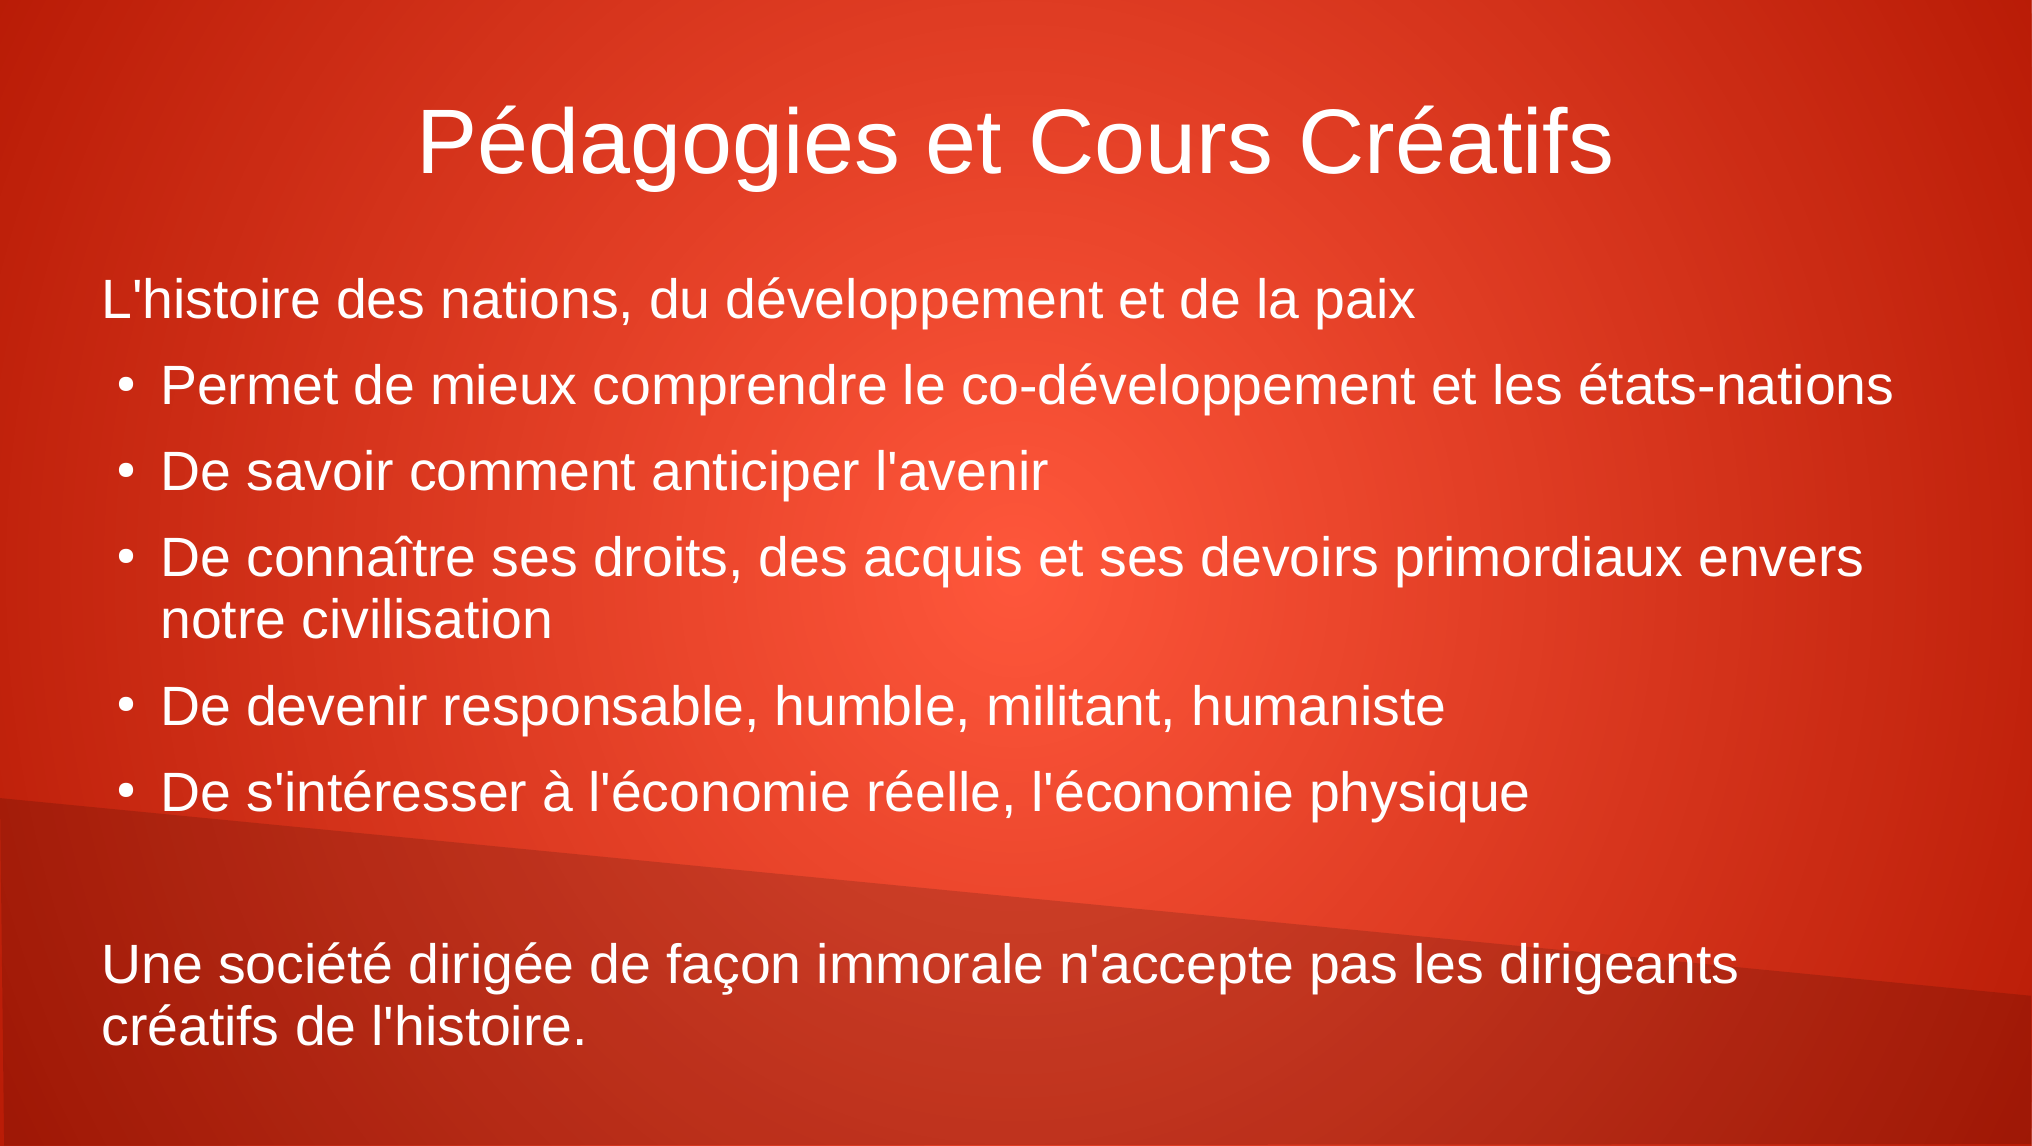

# Pédagogies et Cours Créatifs
L'histoire des nations, du développement et de la paix
Permet de mieux comprendre le co-développement et les états-nations
De savoir comment anticiper l'avenir
De connaître ses droits, des acquis et ses devoirs primordiaux envers notre civilisation
De devenir responsable, humble, militant, humaniste
De s'intéresser à l'économie réelle, l'économie physique
Une société dirigée de façon immorale n'accepte pas les dirigeants créatifs de l'histoire.